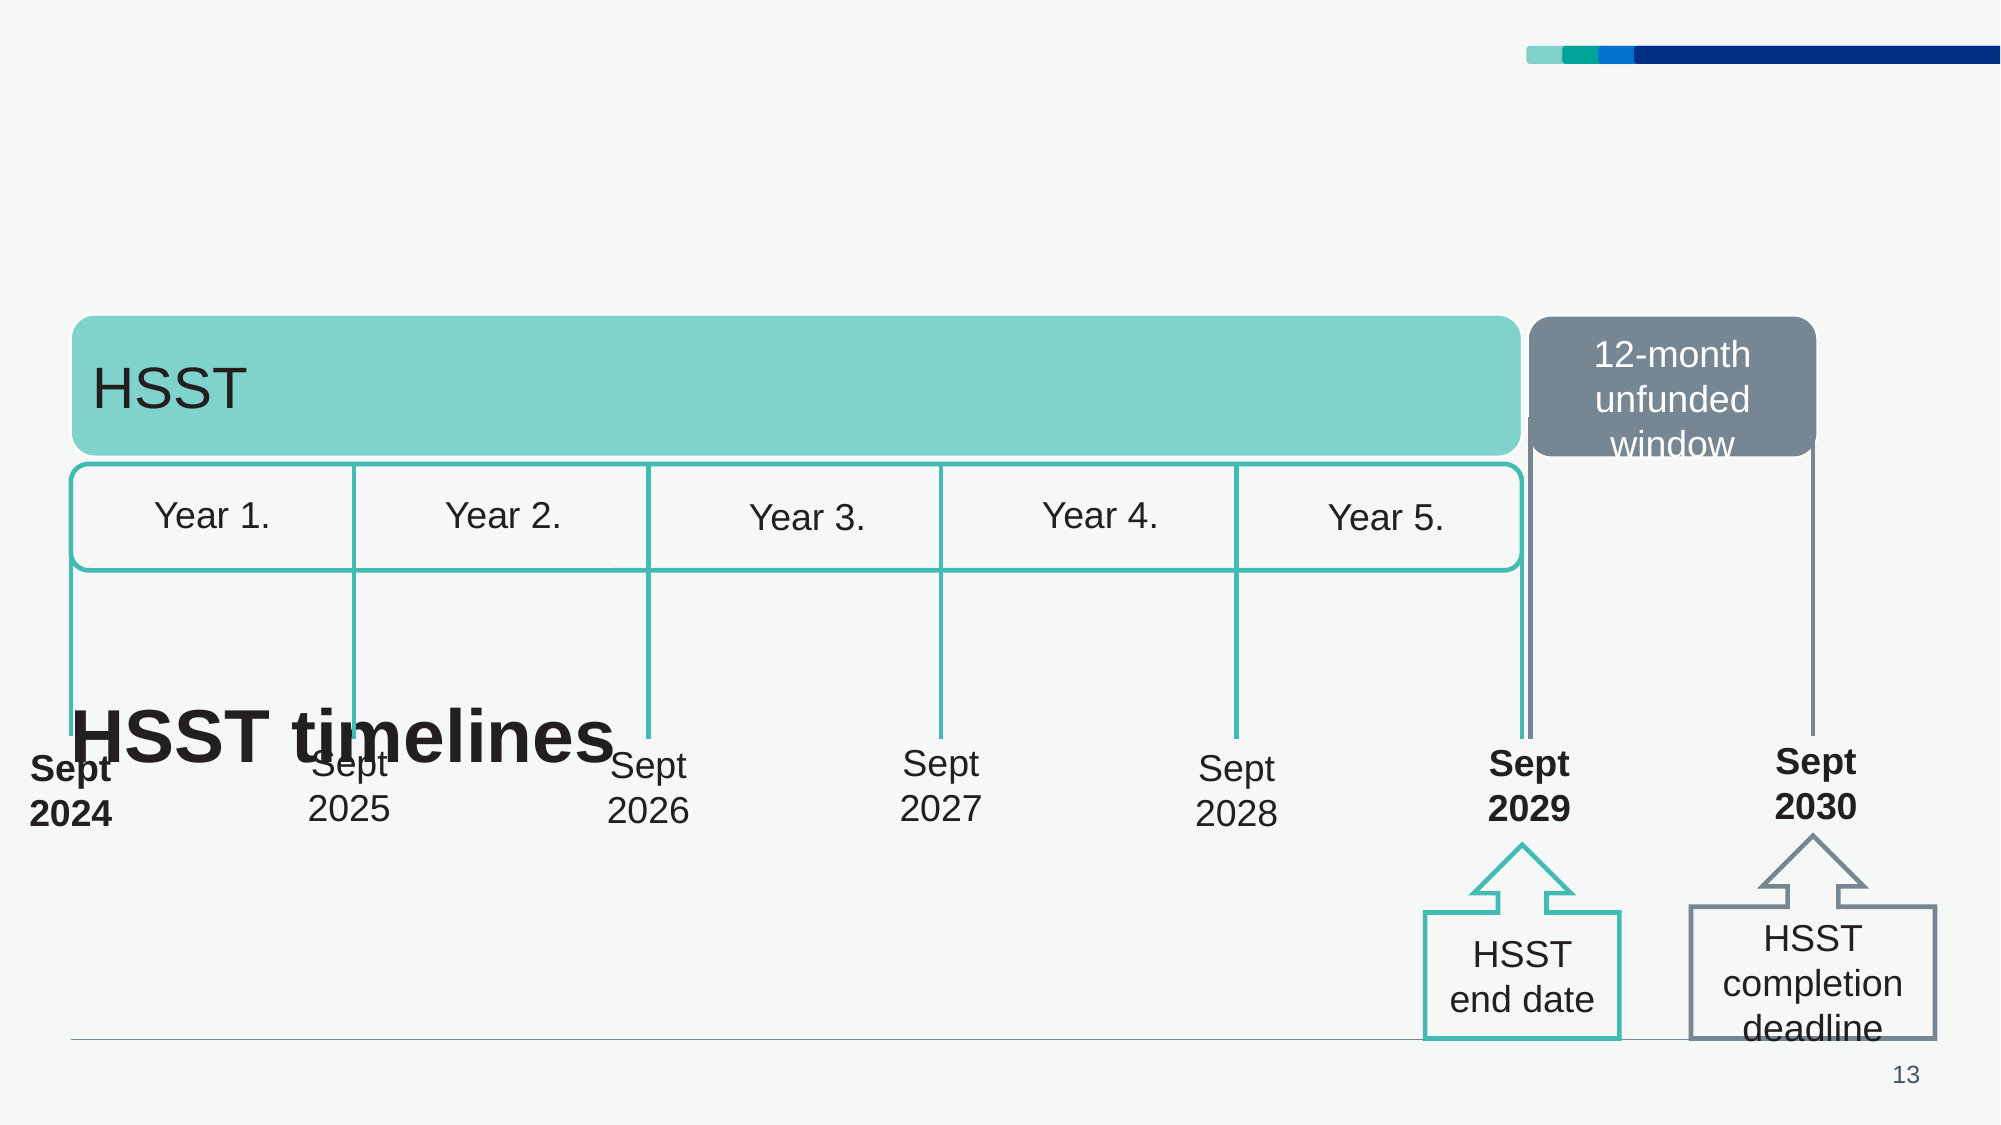

HSST
12-month unfunded window
# 5 years plus 12 months
HSST timelines
Year 1.
Year 2.
Year 4.
Year 3.
Year 5.
Sept 2030
Sept 2025
Sept 2027
Sept 2029
Sept 2026
Sept 2024
Sept 2028
HSST completion deadline
HSST end date